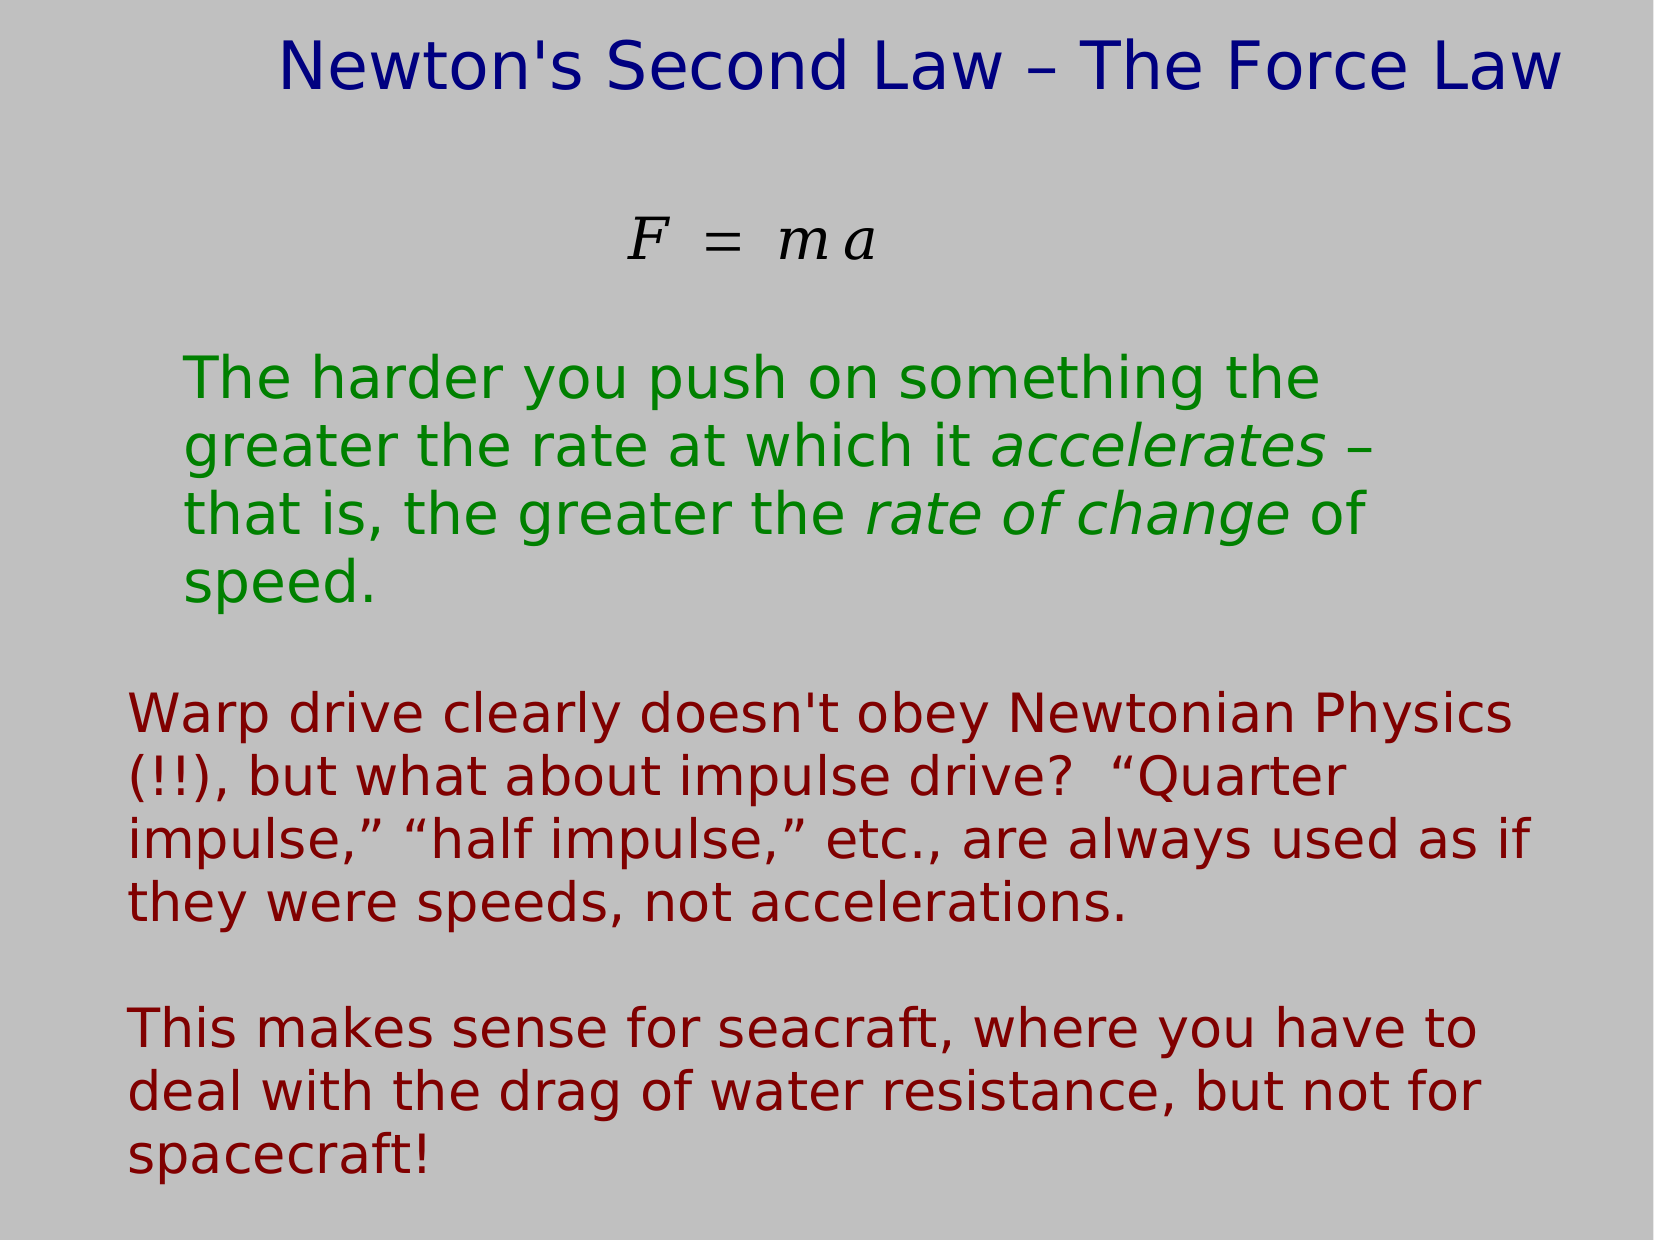

Newton's Second Law – The Force Law
The harder you push on something the greater the rate at which it accelerates – that is, the greater the rate of change of speed.
Warp drive clearly doesn't obey Newtonian Physics (!!), but what about impulse drive? “Quarter impulse,” “half impulse,” etc., are always used as if they were speeds, not accelerations.
This makes sense for seacraft, where you have to deal with the drag of water resistance, but not for spacecraft!